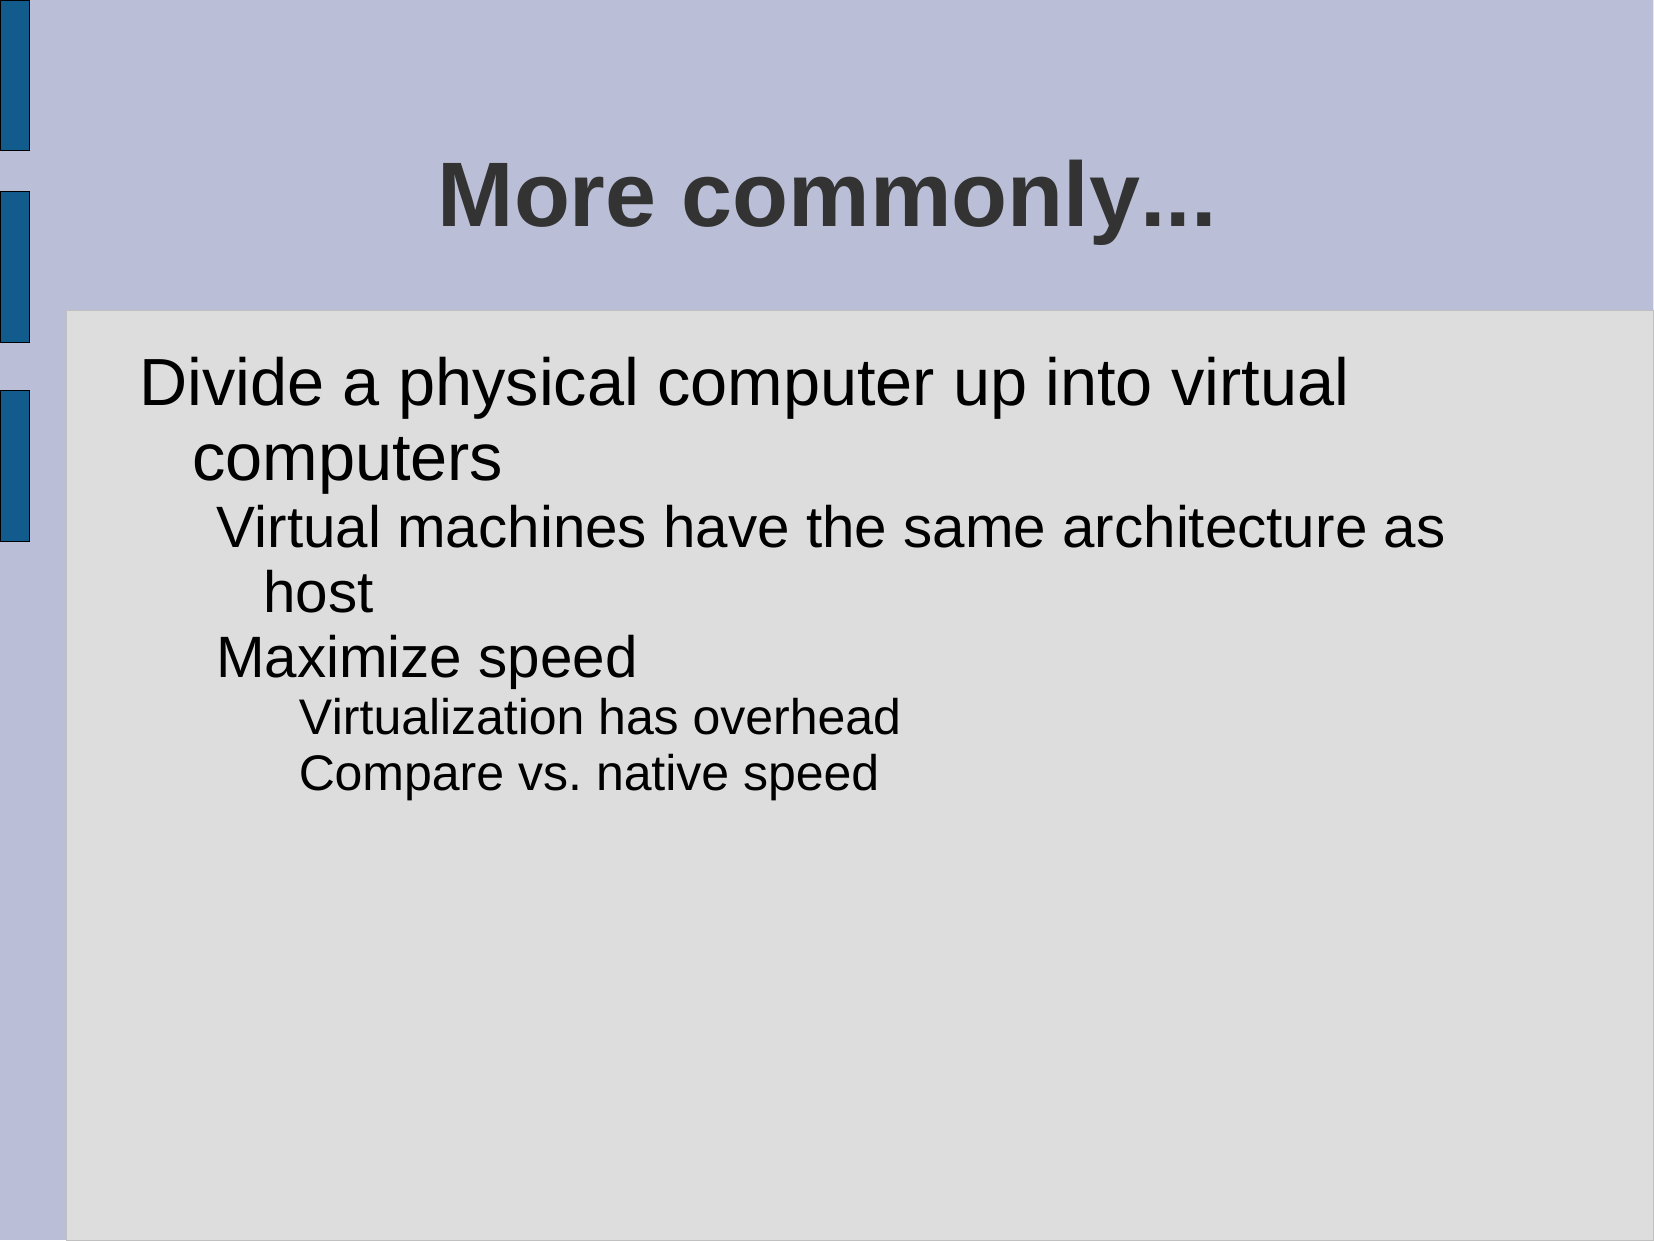

# More commonly...
Divide a physical computer up into virtual computers
Virtual machines have the same architecture as host
Maximize speed
Virtualization has overhead
Compare vs. native speed